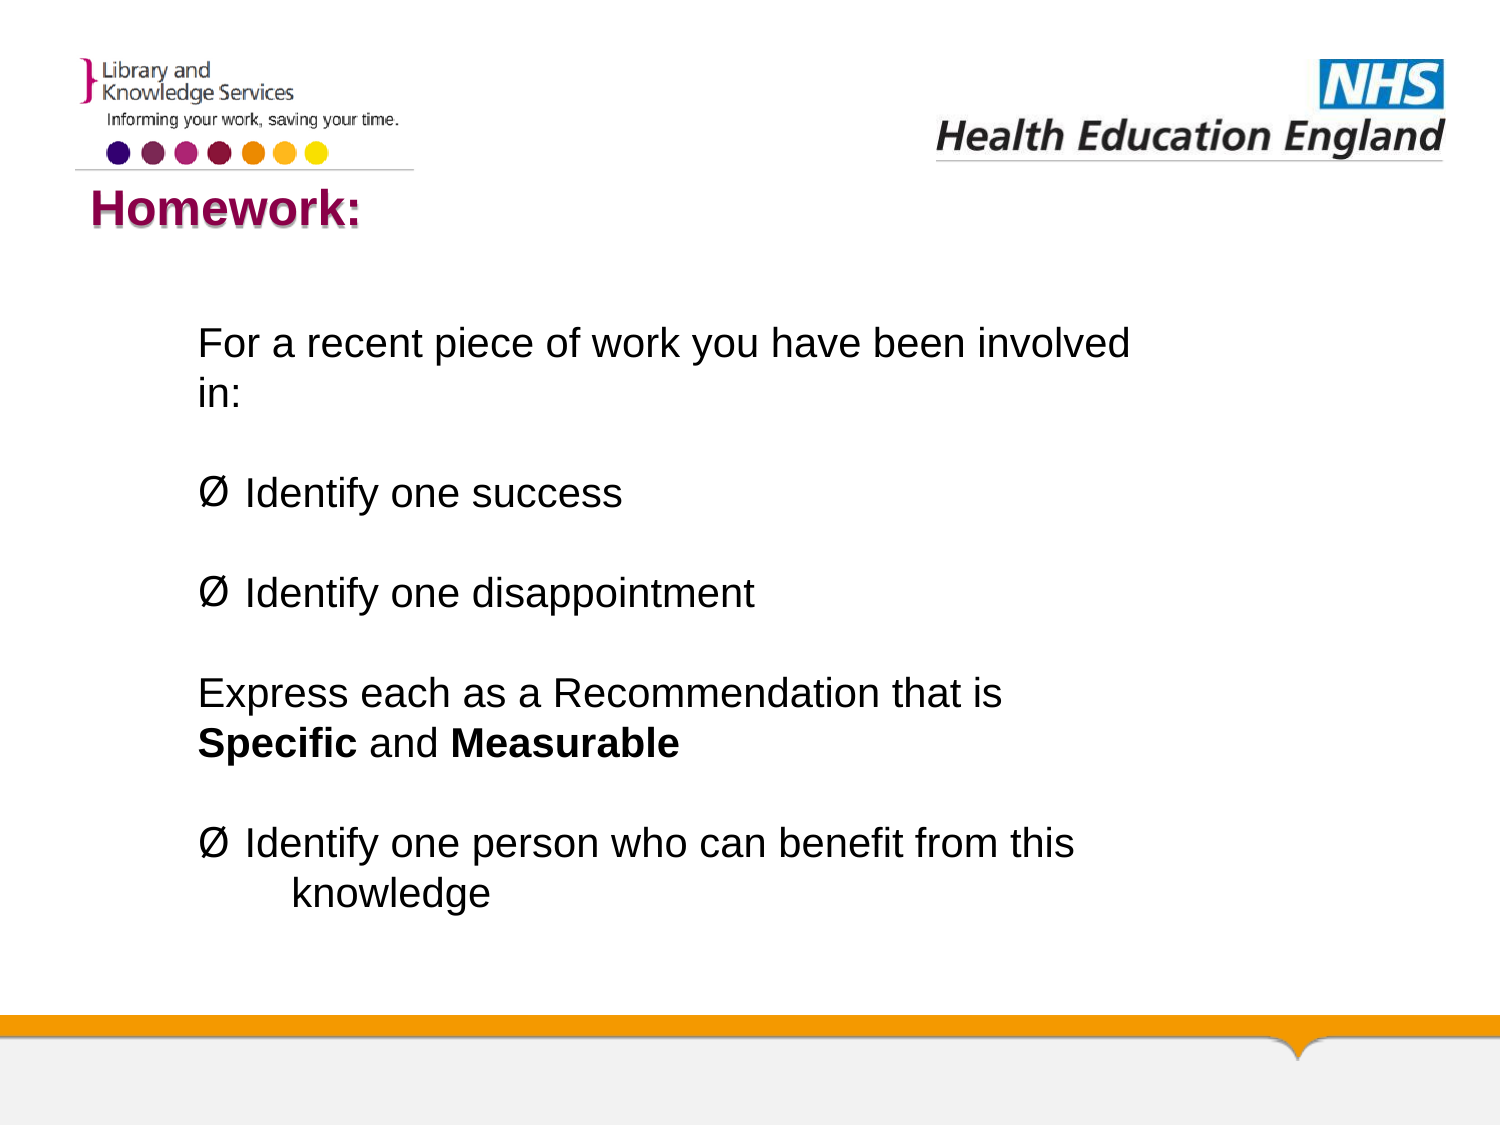

# Homework:
For a recent piece of work you have been involved in:
Identify one success
Identify one disappointment
Express each as a Recommendation that is Specific and Measurable
Identify one person who can benefit from this knowledge